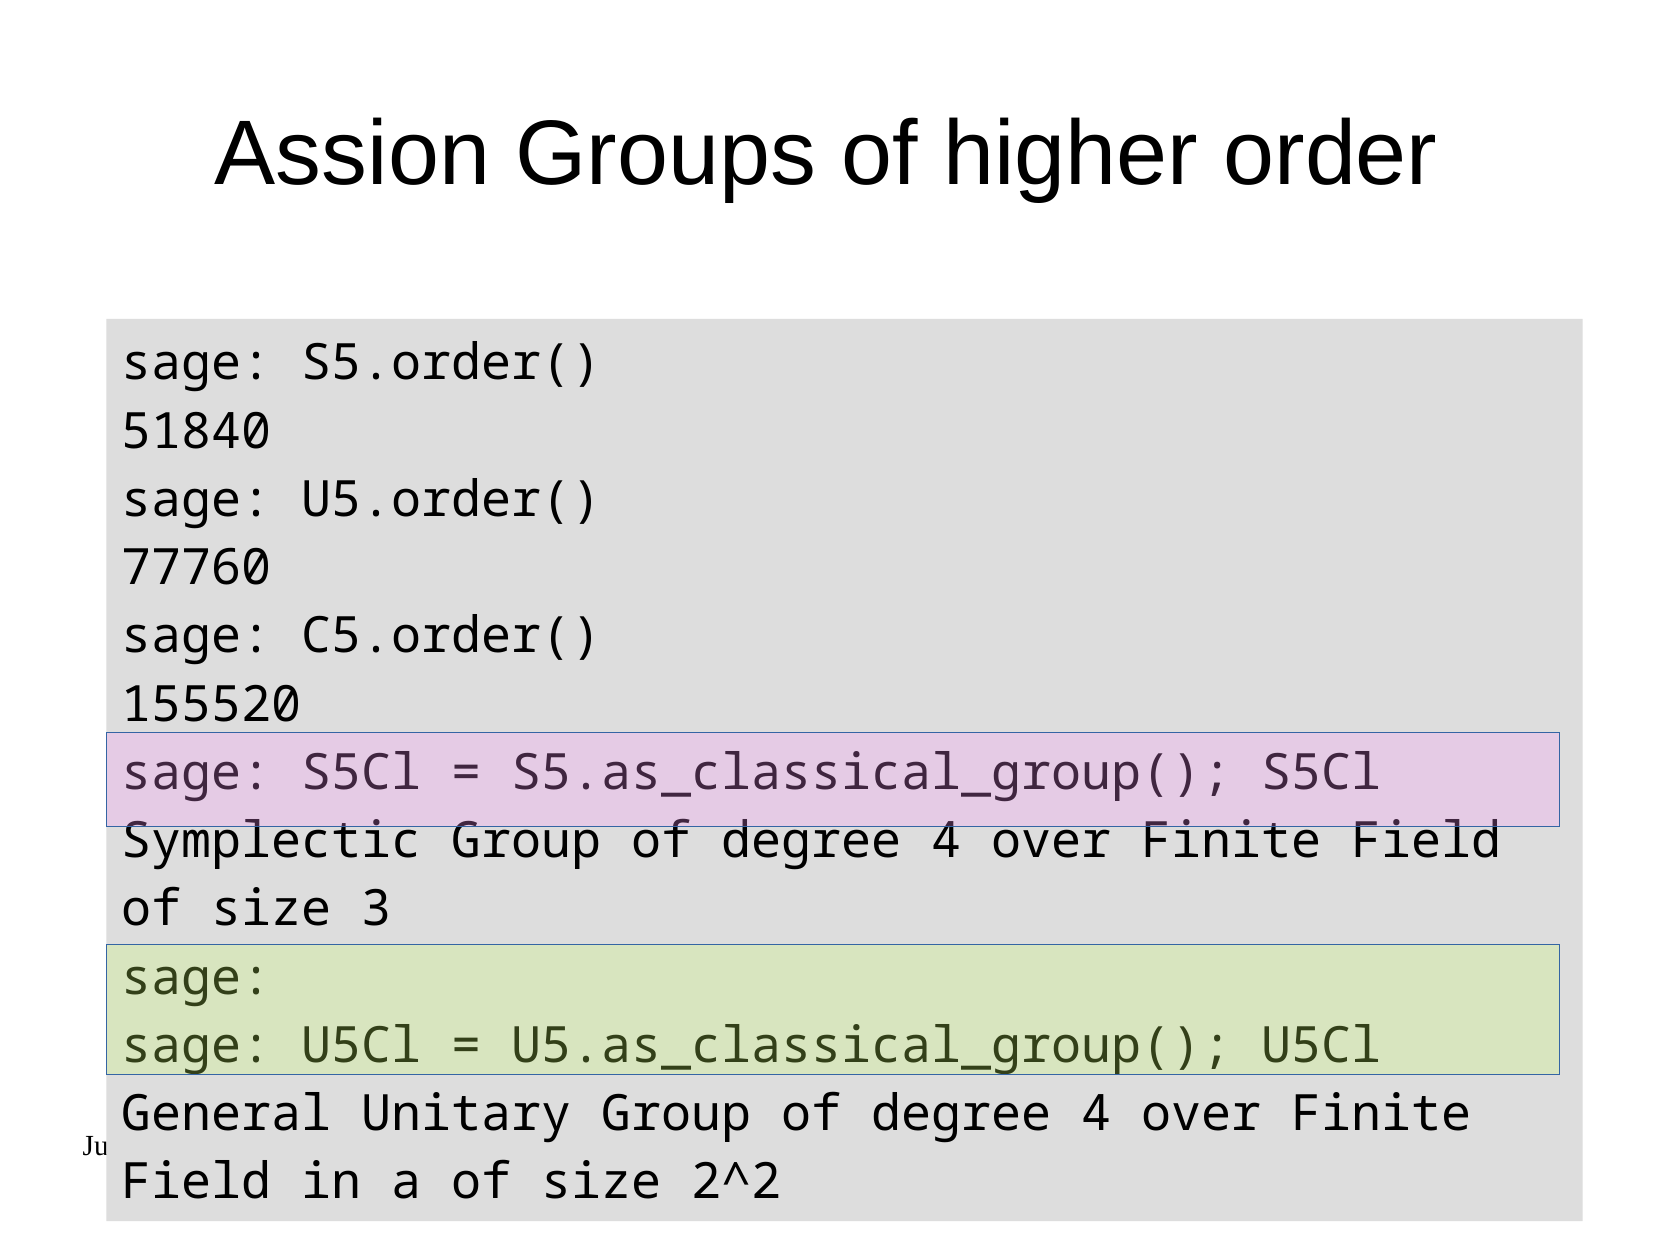

# Assion Groups of higher order
sage: S5.order()
51840
sage: U5.order()
77760
sage: C5.order()
155520
sage: S5Cl = S5.as_classical_group(); S5Cl
Symplectic Group of degree 4 over Finite Field of size 3
sage:
sage: U5Cl = U5.as_classical_group(); U5Cl
General Unitary Group of degree 4 over Finite Field in a of size 2^2
July 3, 2018
Sebastian Oehms: Cubic Braid Groups
71